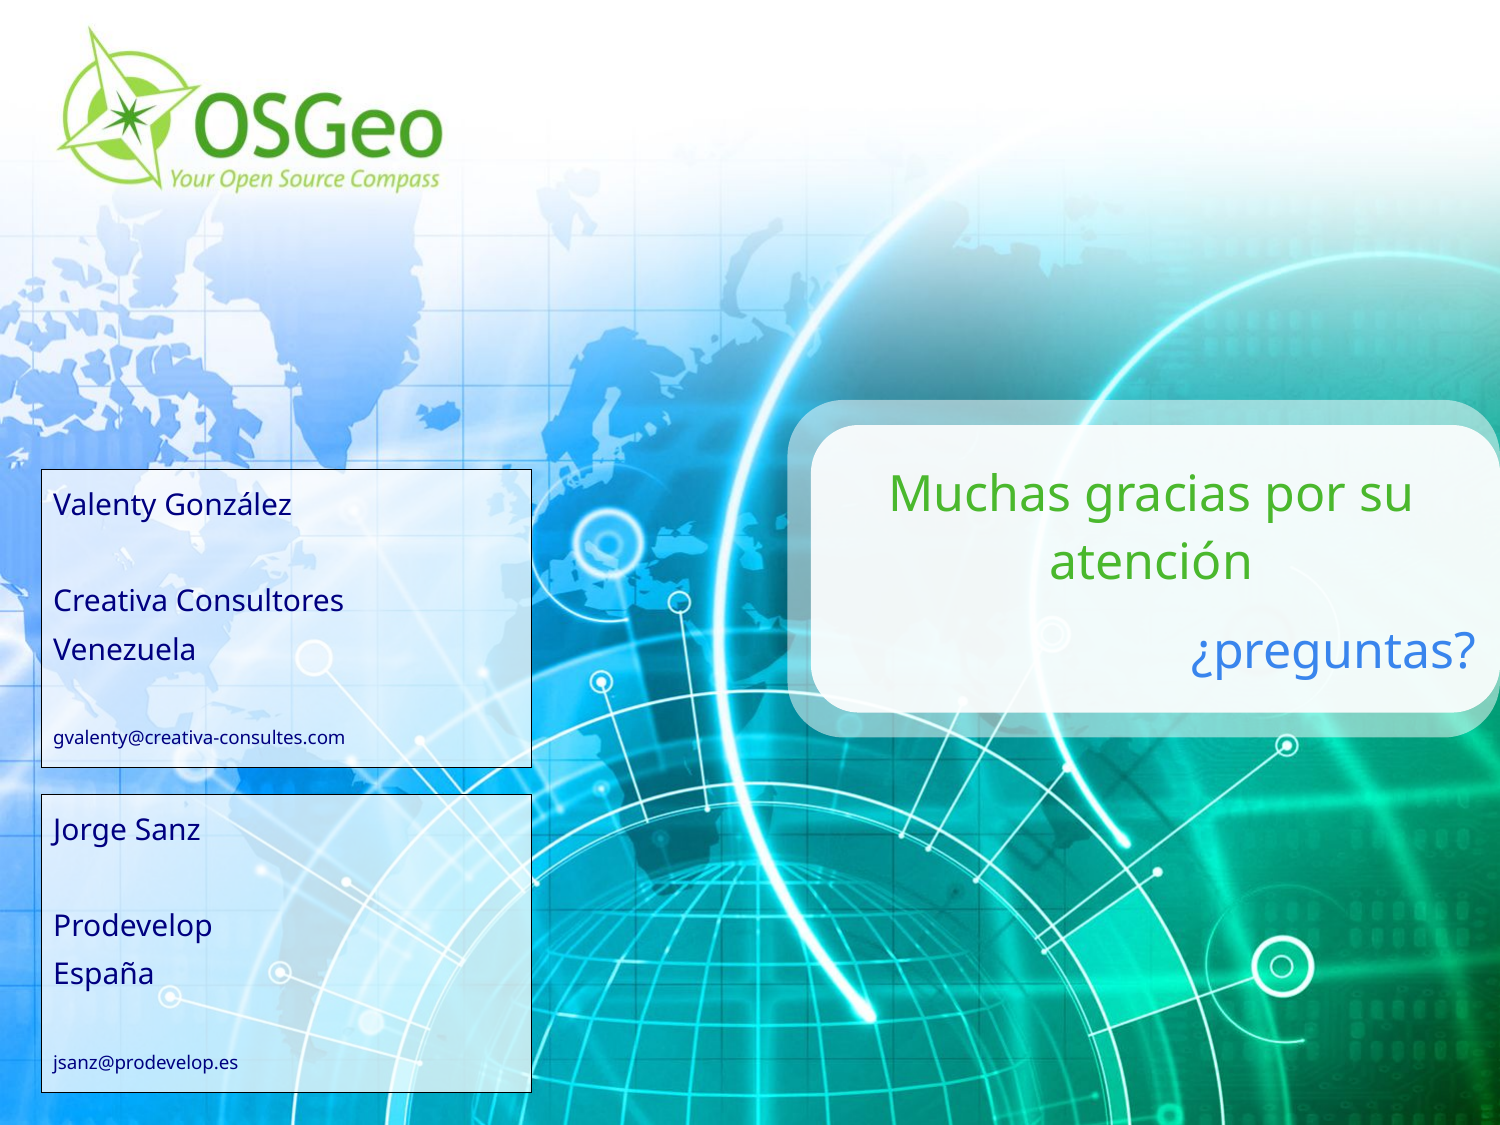

Muchas gracias por su atención
¿preguntas?
# Valenty González
Creativa Consultores
Venezuela
gvalenty@creativa-consultes.com
Jorge Sanz
Prodevelop
España
jsanz@prodevelop.es